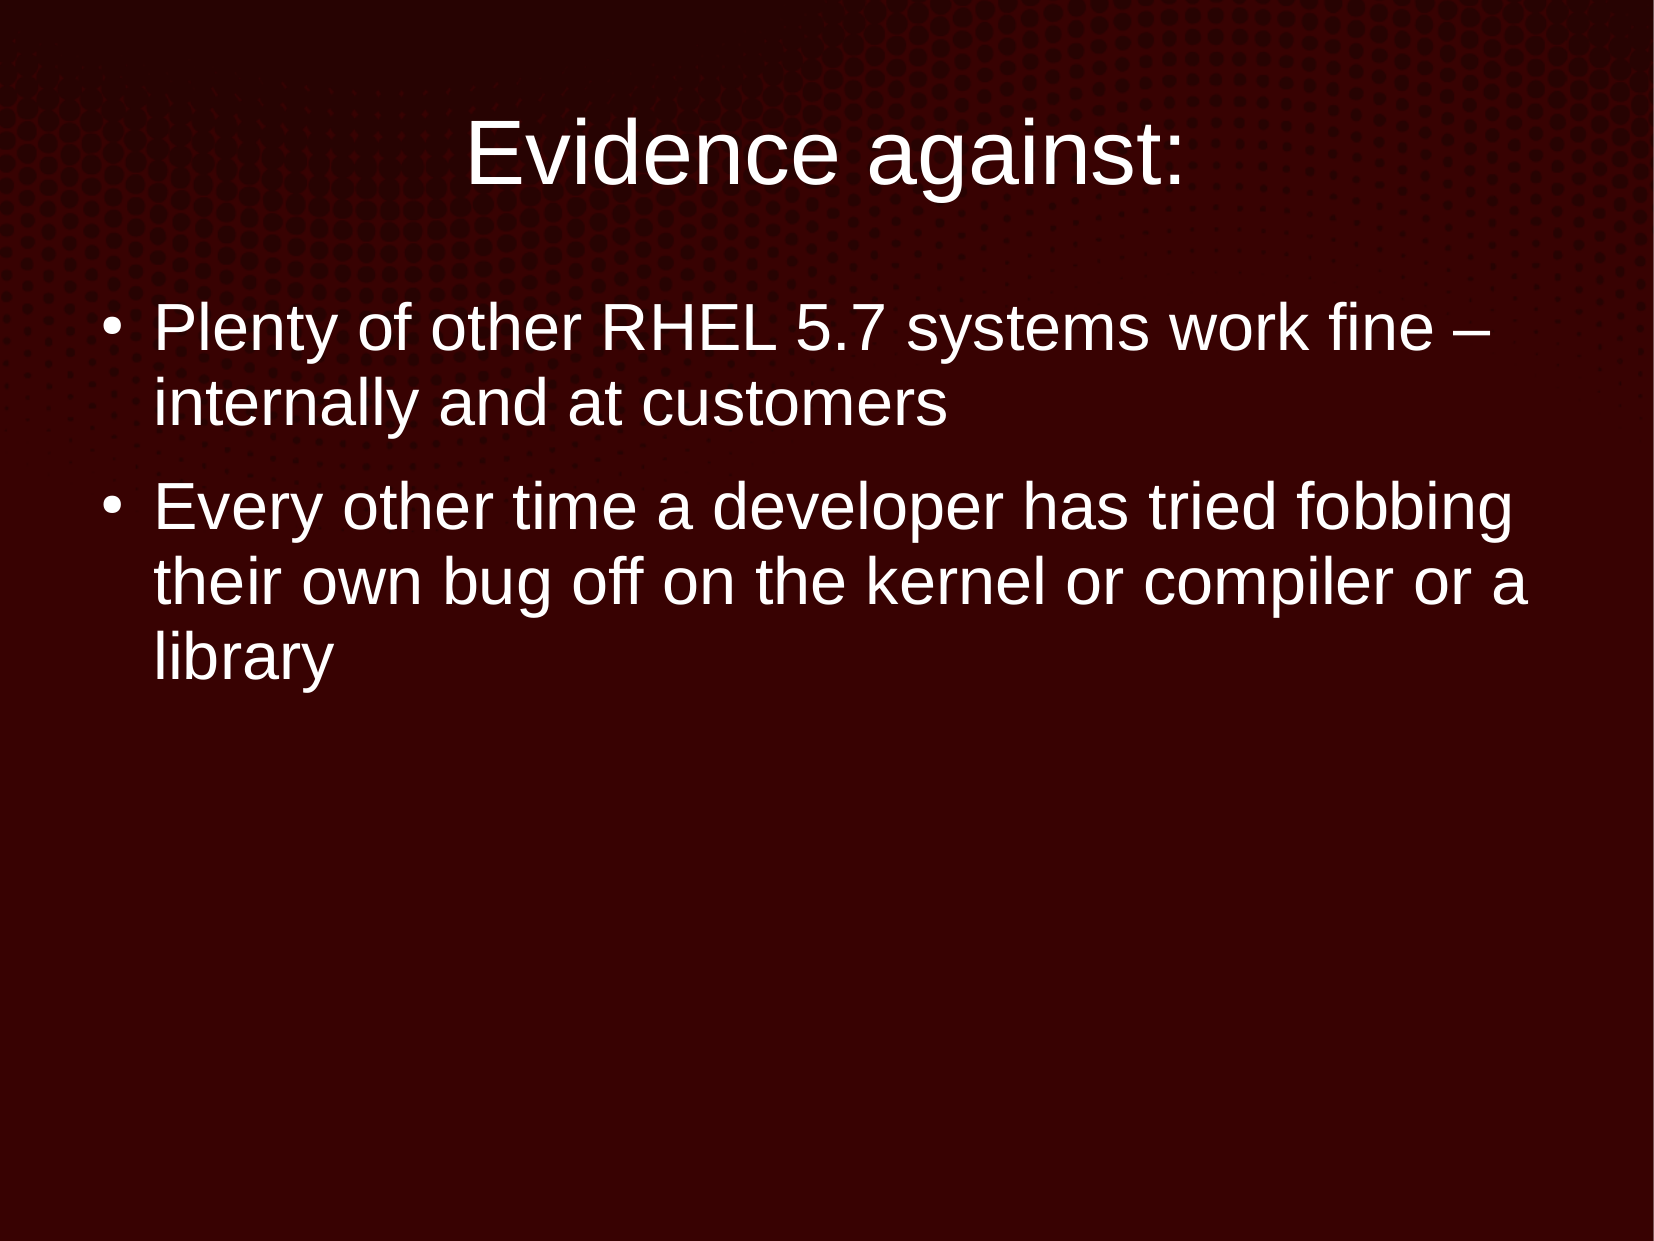

# Evidence against:
Plenty of other RHEL 5.7 systems work fine – internally and at customers
Every other time a developer has tried fobbing their own bug off on the kernel or compiler or a library